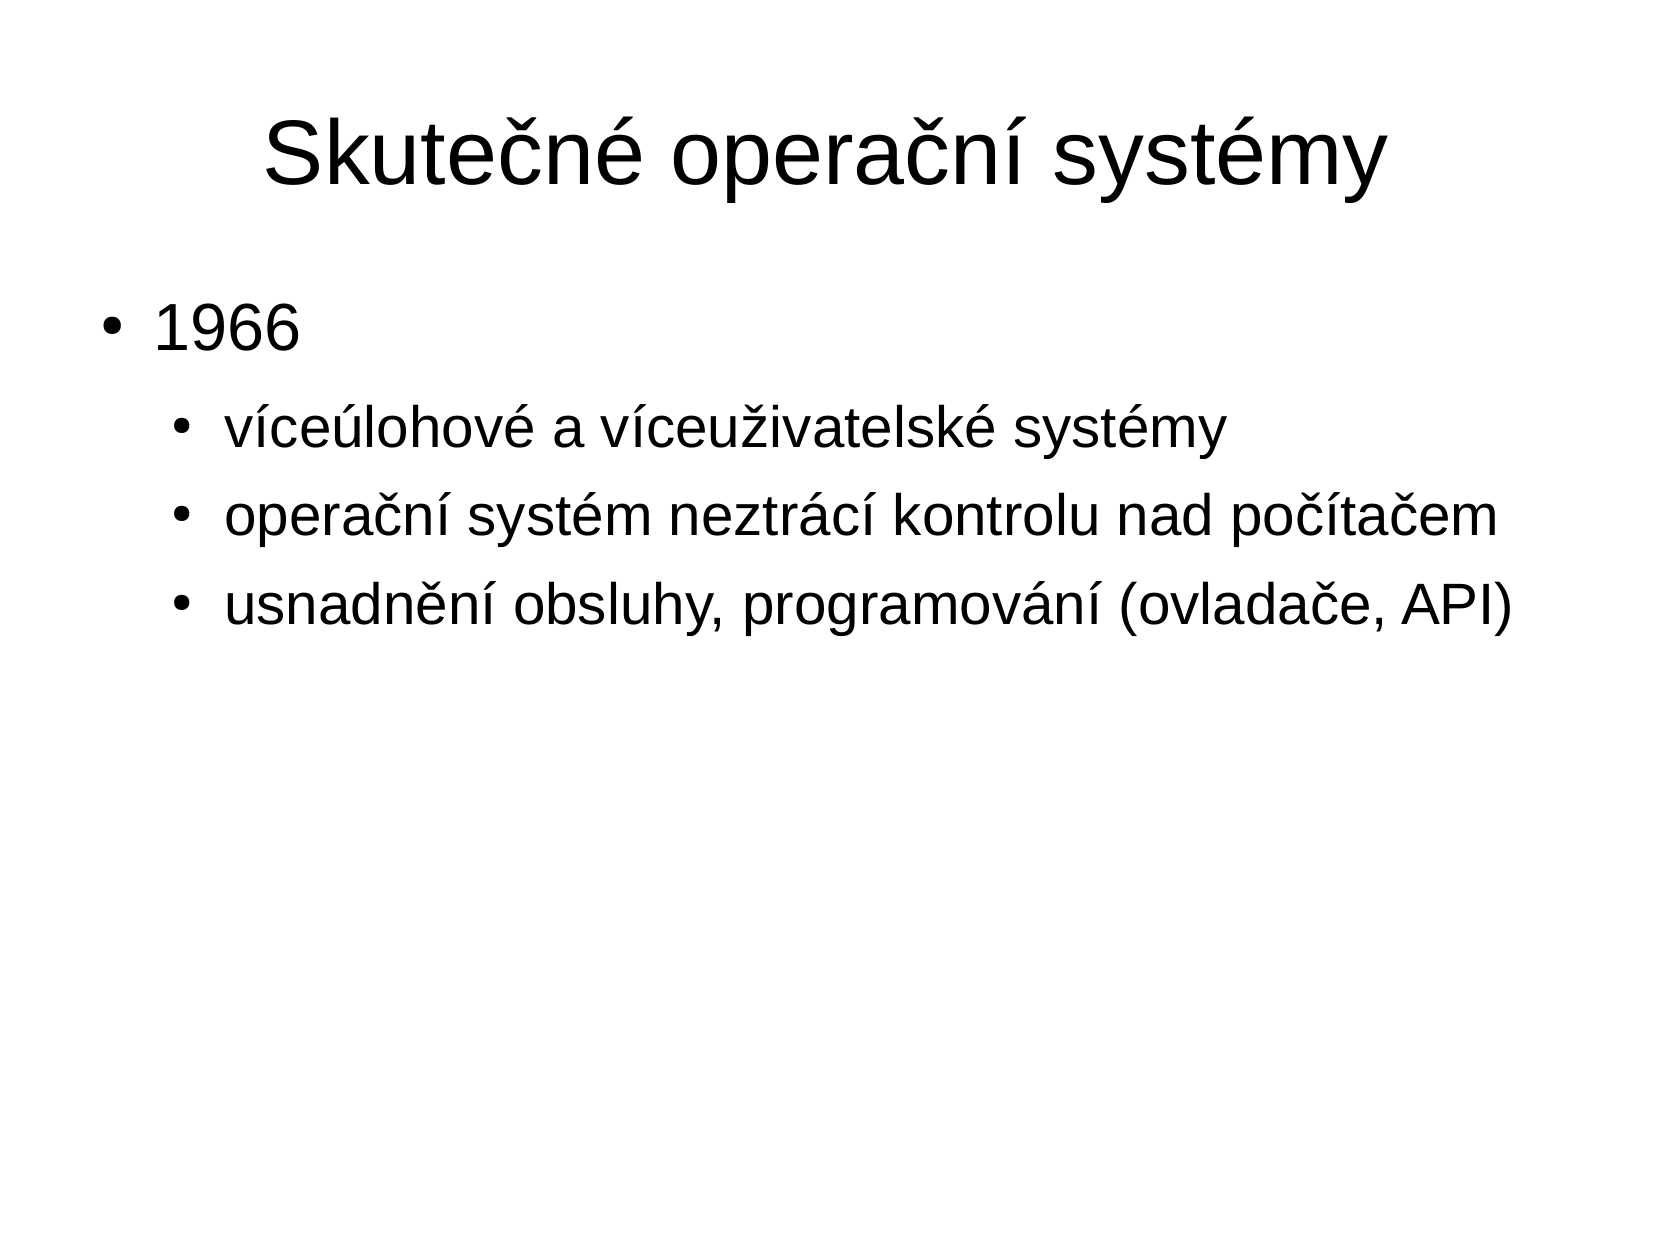

# Skutečné operační systémy
1966
víceúlohové a víceuživatelské systémy
operační systém neztrácí kontrolu nad počítačem
usnadnění obsluhy, programování (ovladače, API)